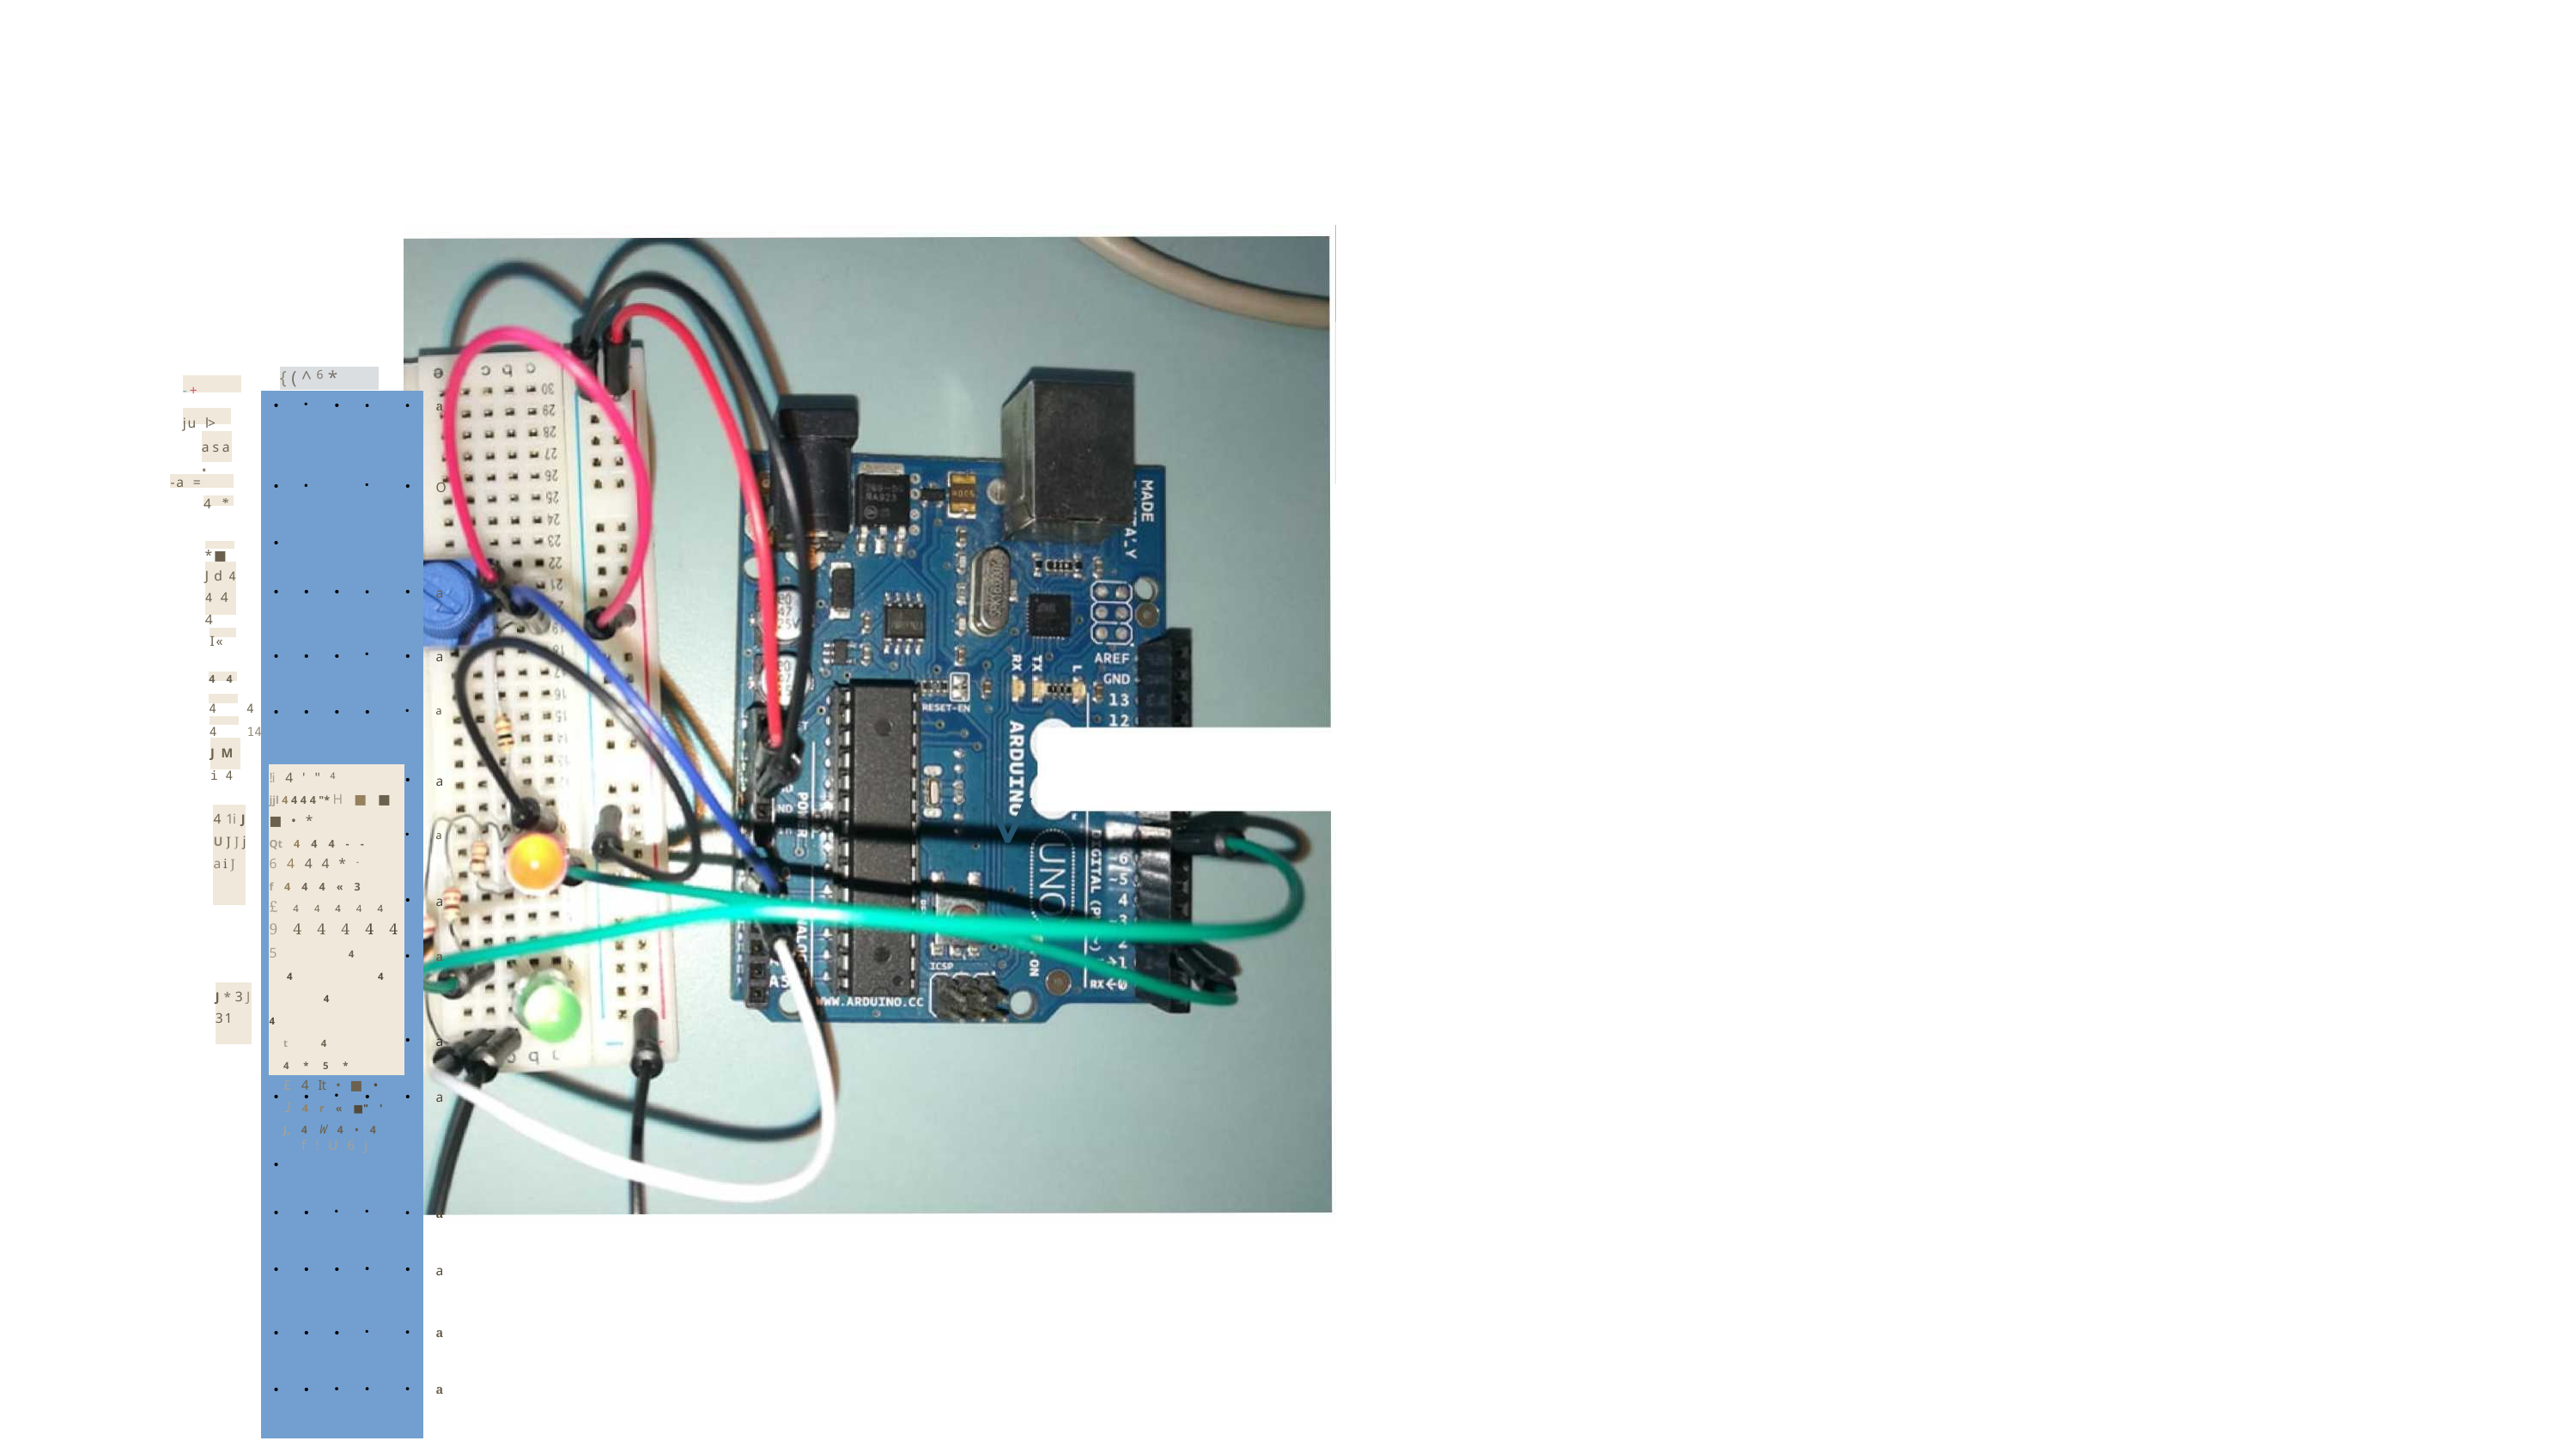

{ ( ^ 6 *
- +
| oe | a | a | a a. | a |
| --- | --- | --- | --- | --- |
| ez | 3 | | a a | O |
| HI | | | | |
| i! | a | a | a a | a |
| M | a | a | a a | a |
| 9Z | a | a | J u | a |
| »Z | a | a | a a | a |
| CZ | a | a | U 4 | a |
| zz | a | a | a a | a |
| 1Z | a | a | -\* 4 | a |
| oz | a | a | a a | a |
| 61 | a | 4 | a a | a |
| a | | | | |
| L\ | j | a | a a | a |
| 91 | a | a | a a | a |
| 91 | a | a | a a | a |
| n | a | a | 4 4 | a |
j u l>
a s a •
- a =
4 *
* ■
J d 4 4 4 4
I «
4 4
4 4
4 14
J M i 4
!i 4 ' " 4
jjl 4 4 4 4 "* H ■ ■ ■ • *
Qt 4 4 4 - -
6 4 4 4 * -
f 4 4 4 « 3
£ 4 4 4 4 4
9 4 4 4 4 4
5 4 4 4 4 4
t 4 4*5*
£ 4 It • ■ •
l 4 r « ■" '
J, 4 W 4 • 4
f ! U 6 j
>
4 1i J U J J j a i J
J * 3 J 3 1